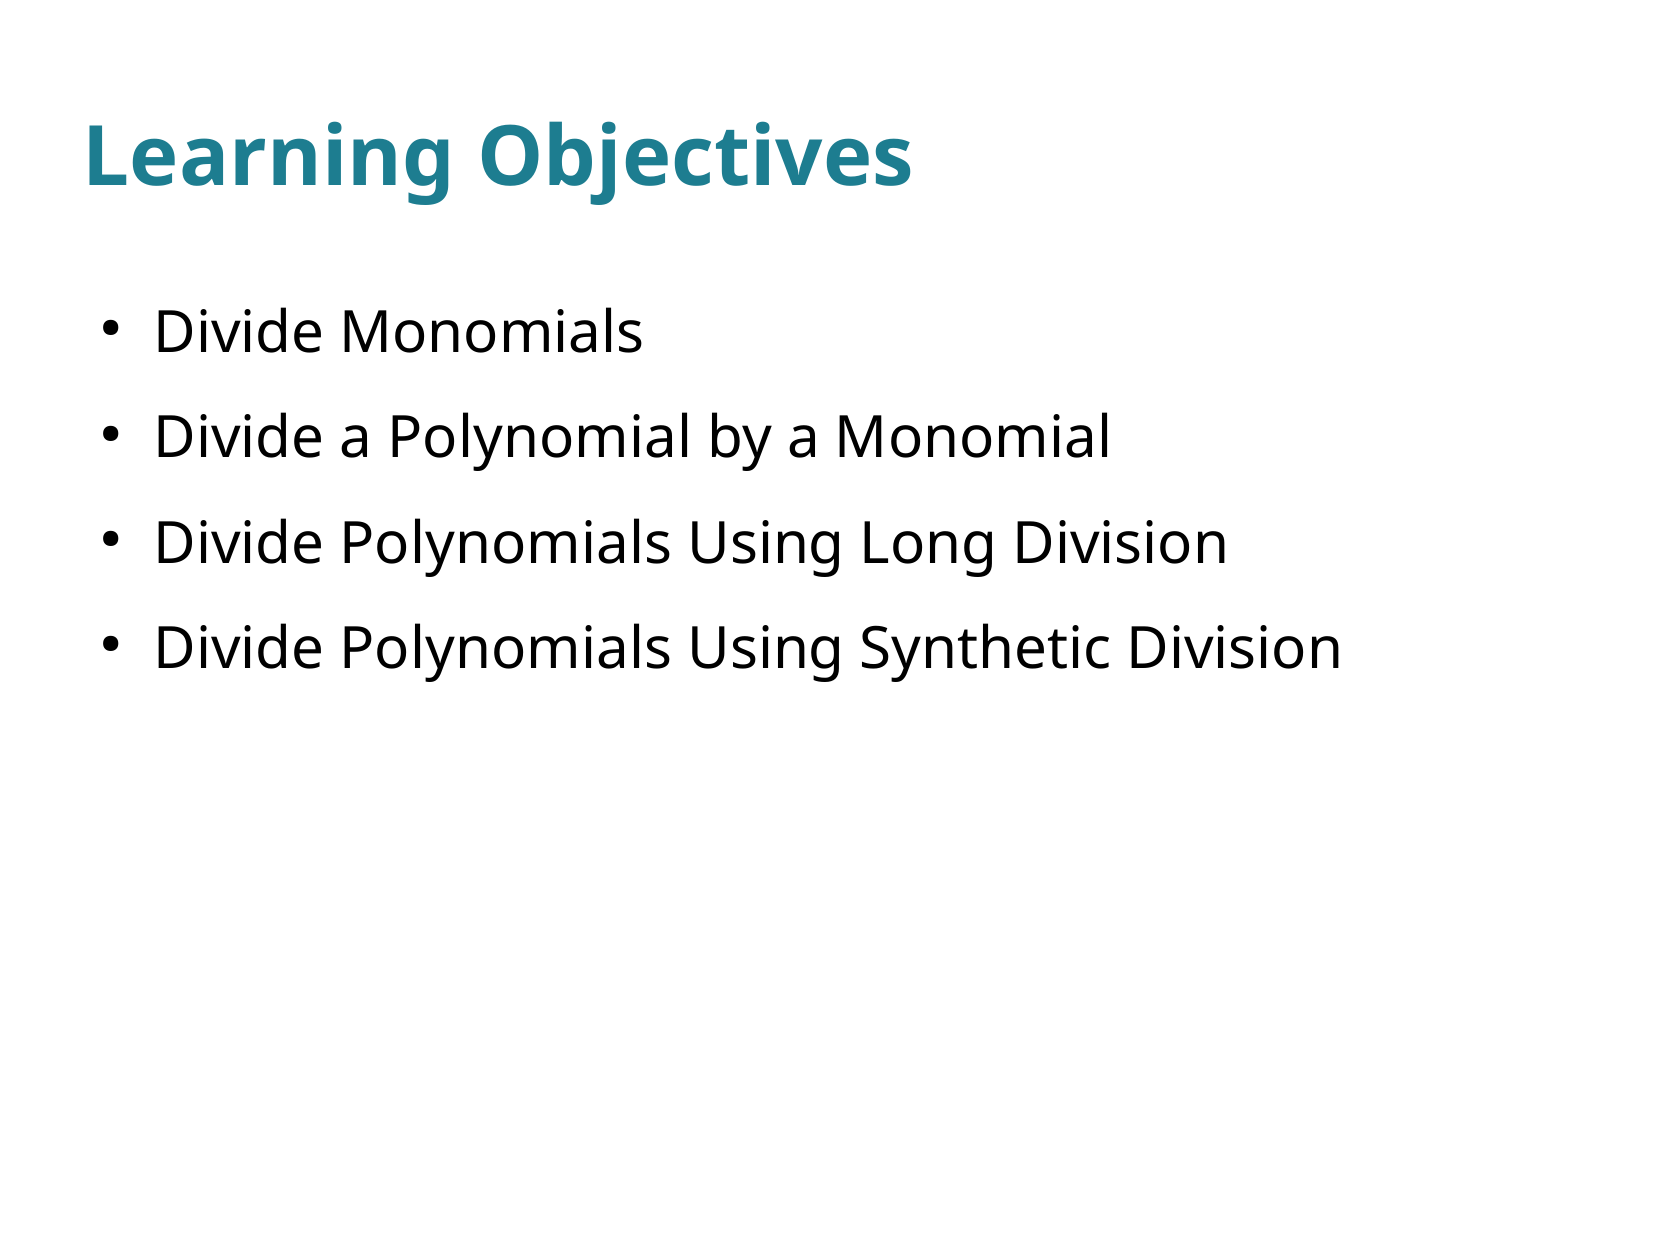

# Learning Objectives
Divide Monomials
Divide a Polynomial by a Monomial
Divide Polynomials Using Long Division
Divide Polynomials Using Synthetic Division